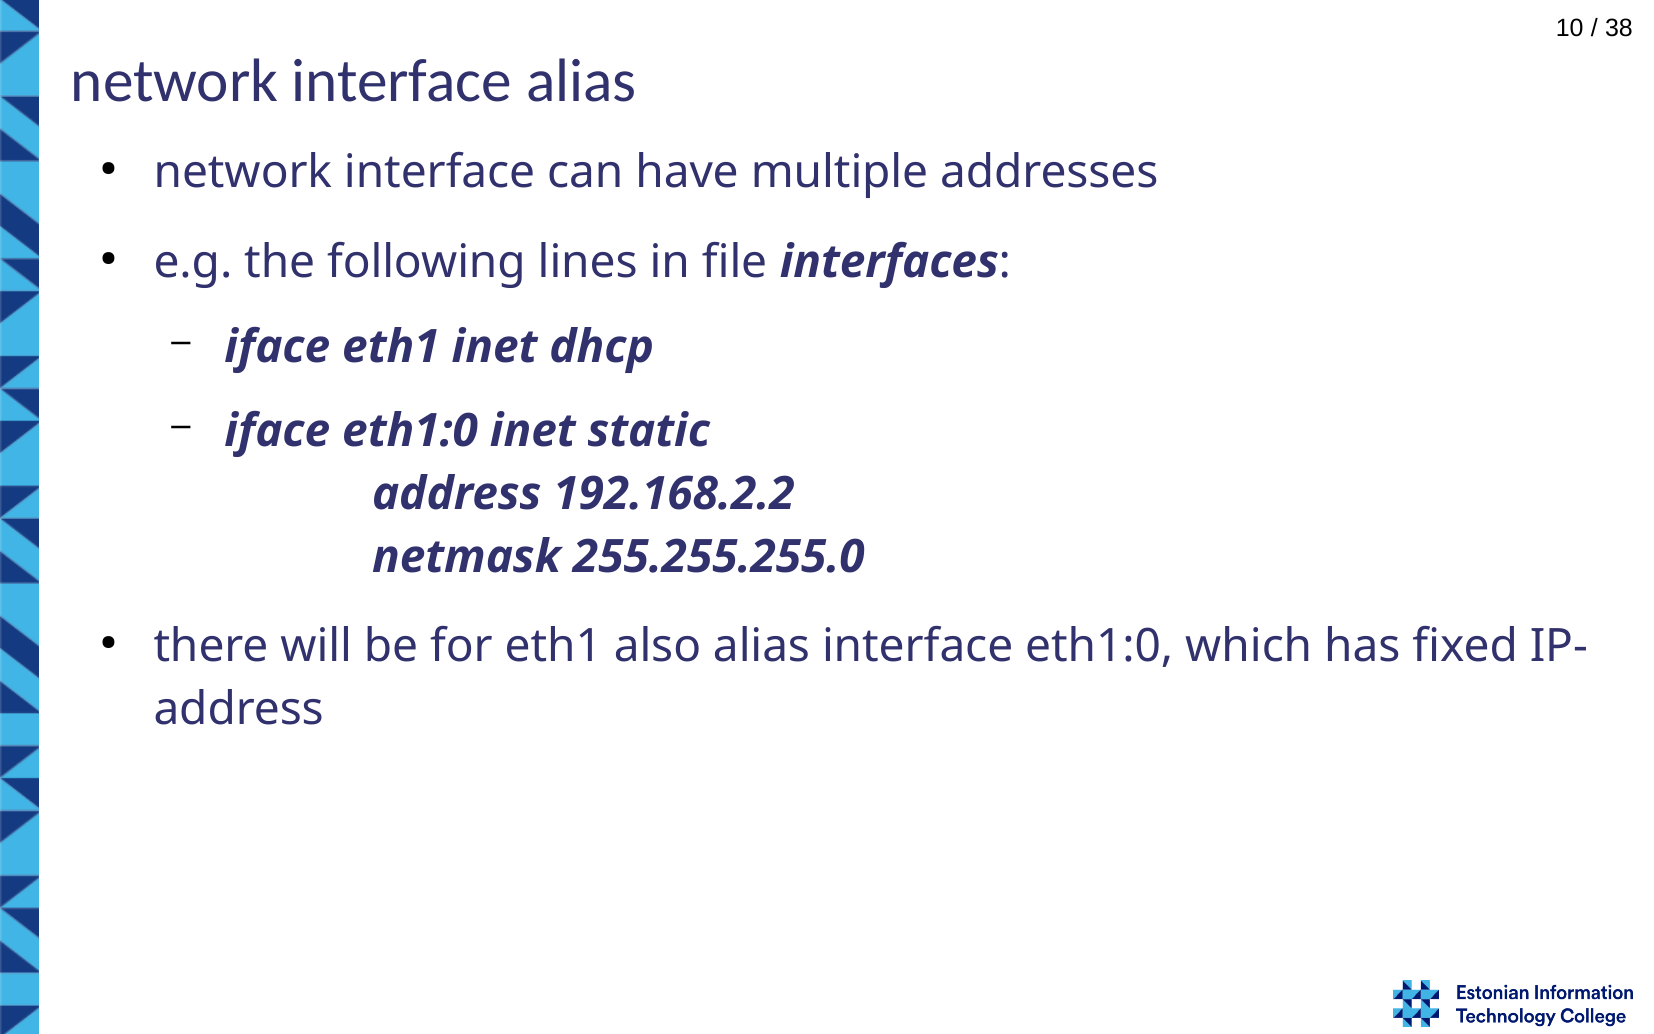

# network interface alias
network interface can have multiple addresses
e.g. the following lines in file interfaces:
iface eth1 inet dhcp
iface eth1:0 inet static
		address 192.168.2.2
		netmask 255.255.255.0
there will be for eth1 also alias interface eth1:0, which has fixed IP-address